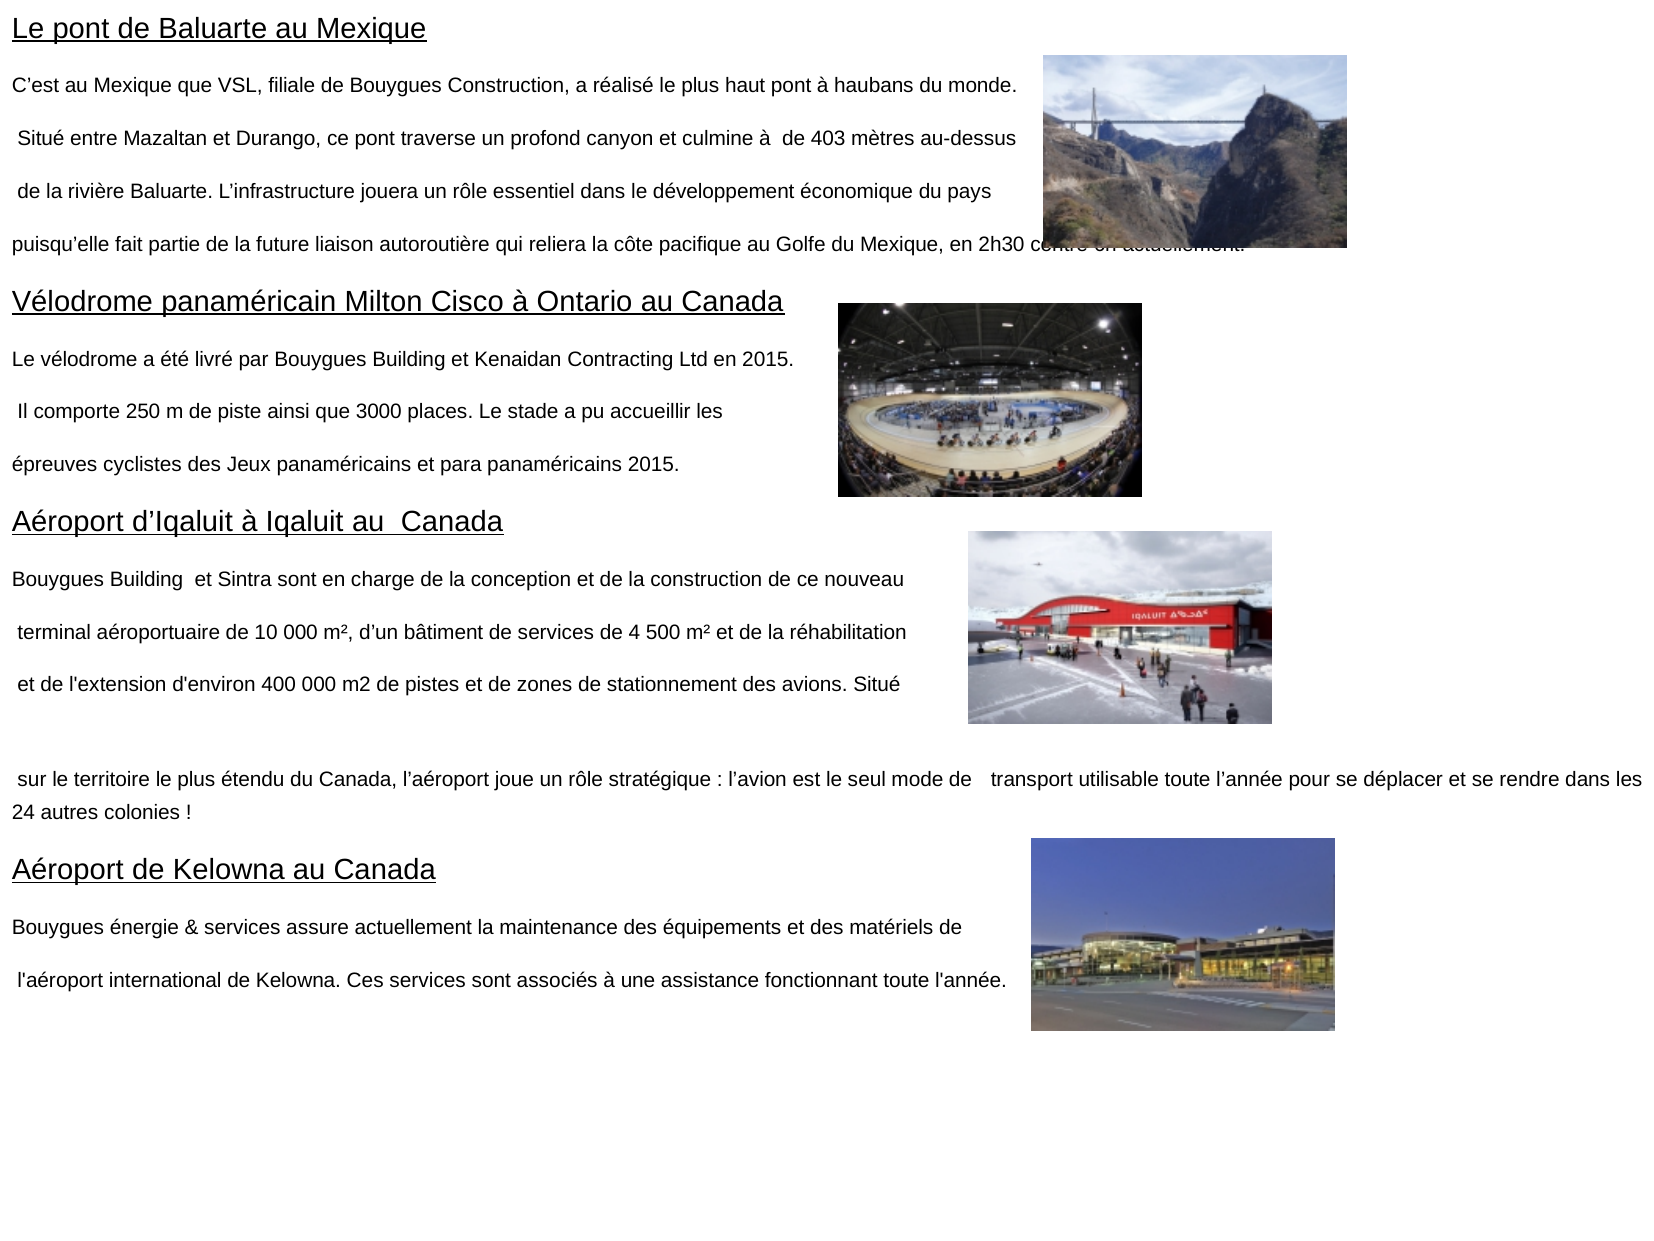

# Le pont de Baluarte au Mexique
C’est au Mexique que VSL, filiale de Bouygues Construction, a réalisé le plus haut pont à haubans du monde.
 Situé entre Mazaltan et Durango, ce pont traverse un profond canyon et culmine à de 403 mètres au-dessus
 de la rivière Baluarte. L’infrastructure jouera un rôle essentiel dans le développement économique du pays
puisqu’elle fait partie de la future liaison autoroutière qui reliera la côte pacifique au Golfe du Mexique, en 2h30 contre 6h actuellement.
Vélodrome panaméricain Milton Cisco à Ontario au Canada
Le vélodrome a été livré par Bouygues Building et Kenaidan Contracting Ltd en 2015.
 Il comporte 250 m de piste ainsi que 3000 places. Le stade a pu accueillir les
épreuves cyclistes des Jeux panaméricains et para panaméricains 2015.
Aéroport d’Iqaluit à Iqaluit au Canada
Bouygues Building et Sintra sont en charge de la conception et de la construction de ce nouveau
 terminal aéroportuaire de 10 000 m², d’un bâtiment de services de 4 500 m² et de la réhabilitation
 et de l'extension d'environ 400 000 m2 de pistes et de zones de stationnement des avions. Situé
 sur le territoire le plus étendu du Canada, l’aéroport joue un rôle stratégique : l’avion est le seul mode de transport utilisable toute l’année pour se déplacer et se rendre dans les 24 autres colonies !
Aéroport de Kelowna au Canada
Bouygues énergie & services assure actuellement la maintenance des équipements et des matériels de
 l'aéroport international de Kelowna. Ces services sont associés à une assistance fonctionnant toute l'année.